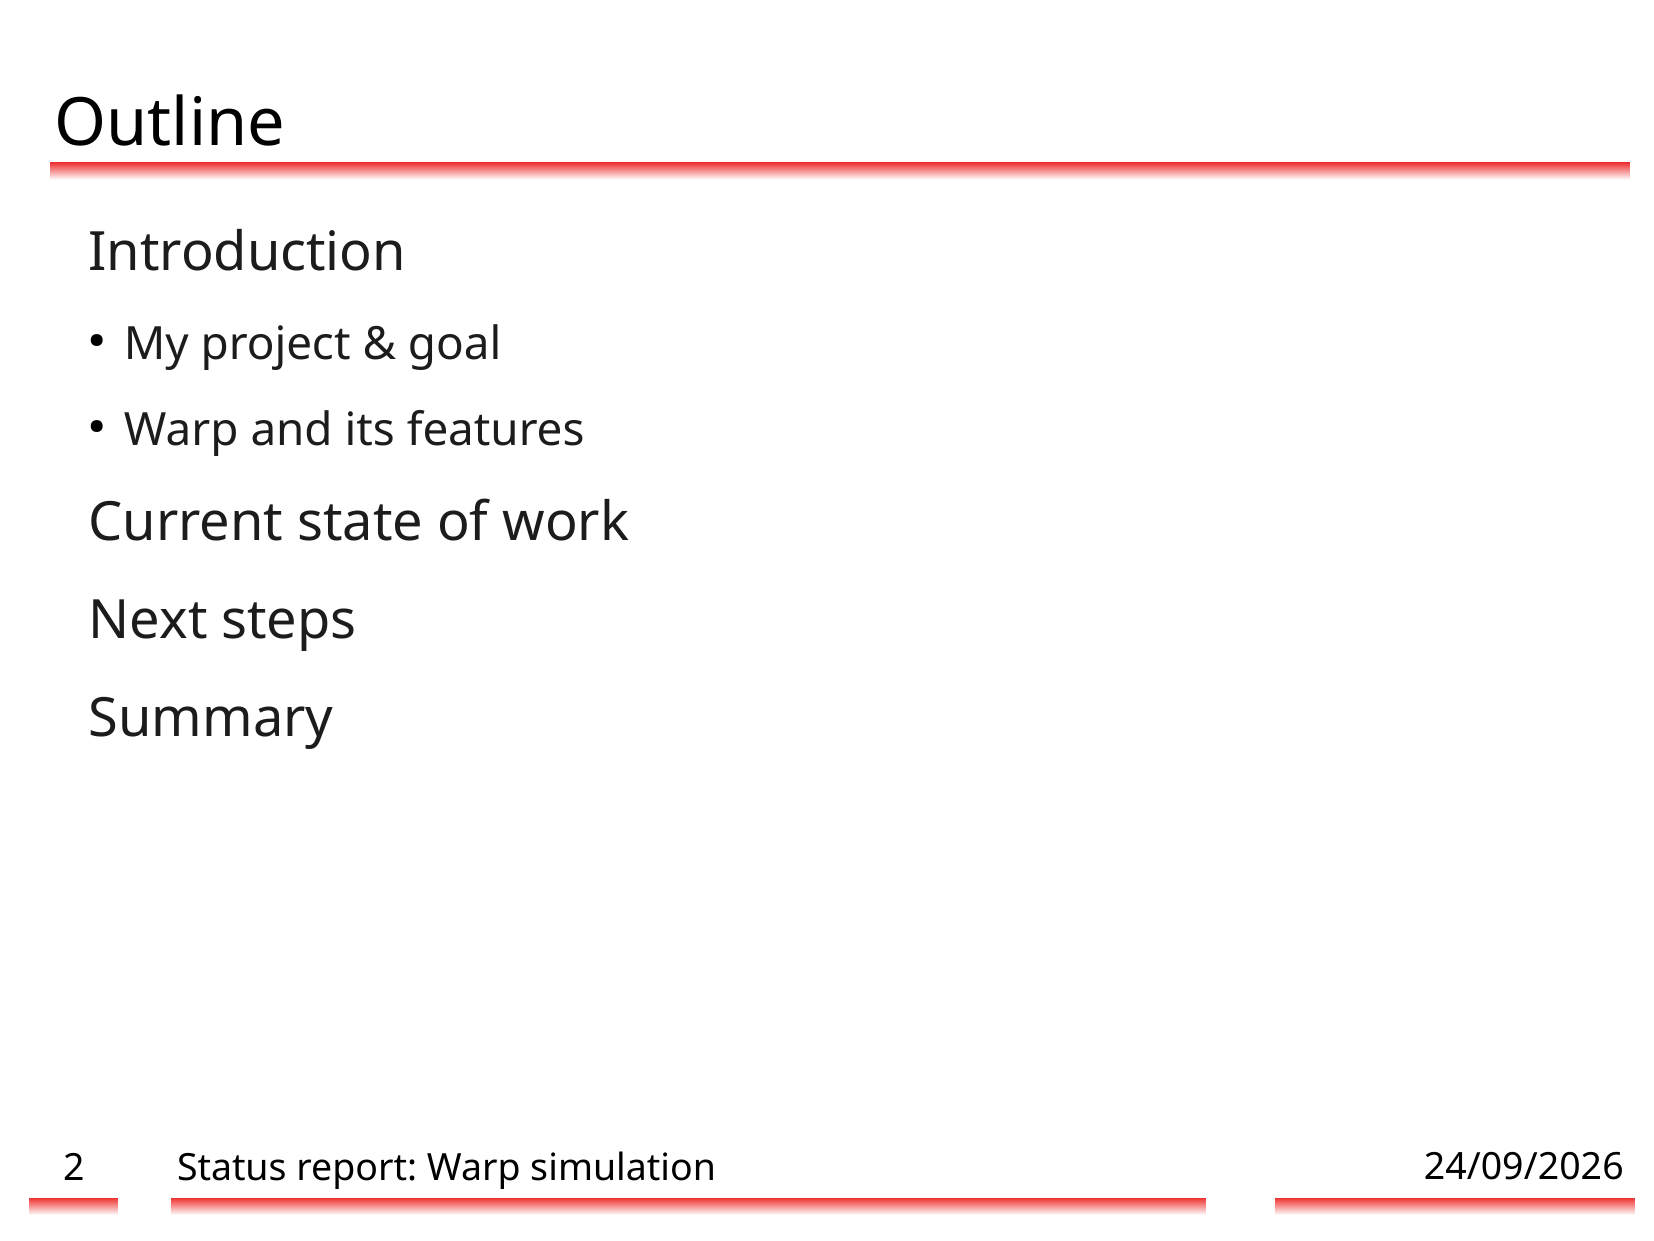

# Outline
Introduction
My project & goal
Warp and its features
Current state of work
Next steps
Summary
2
Status report: Warp simulation